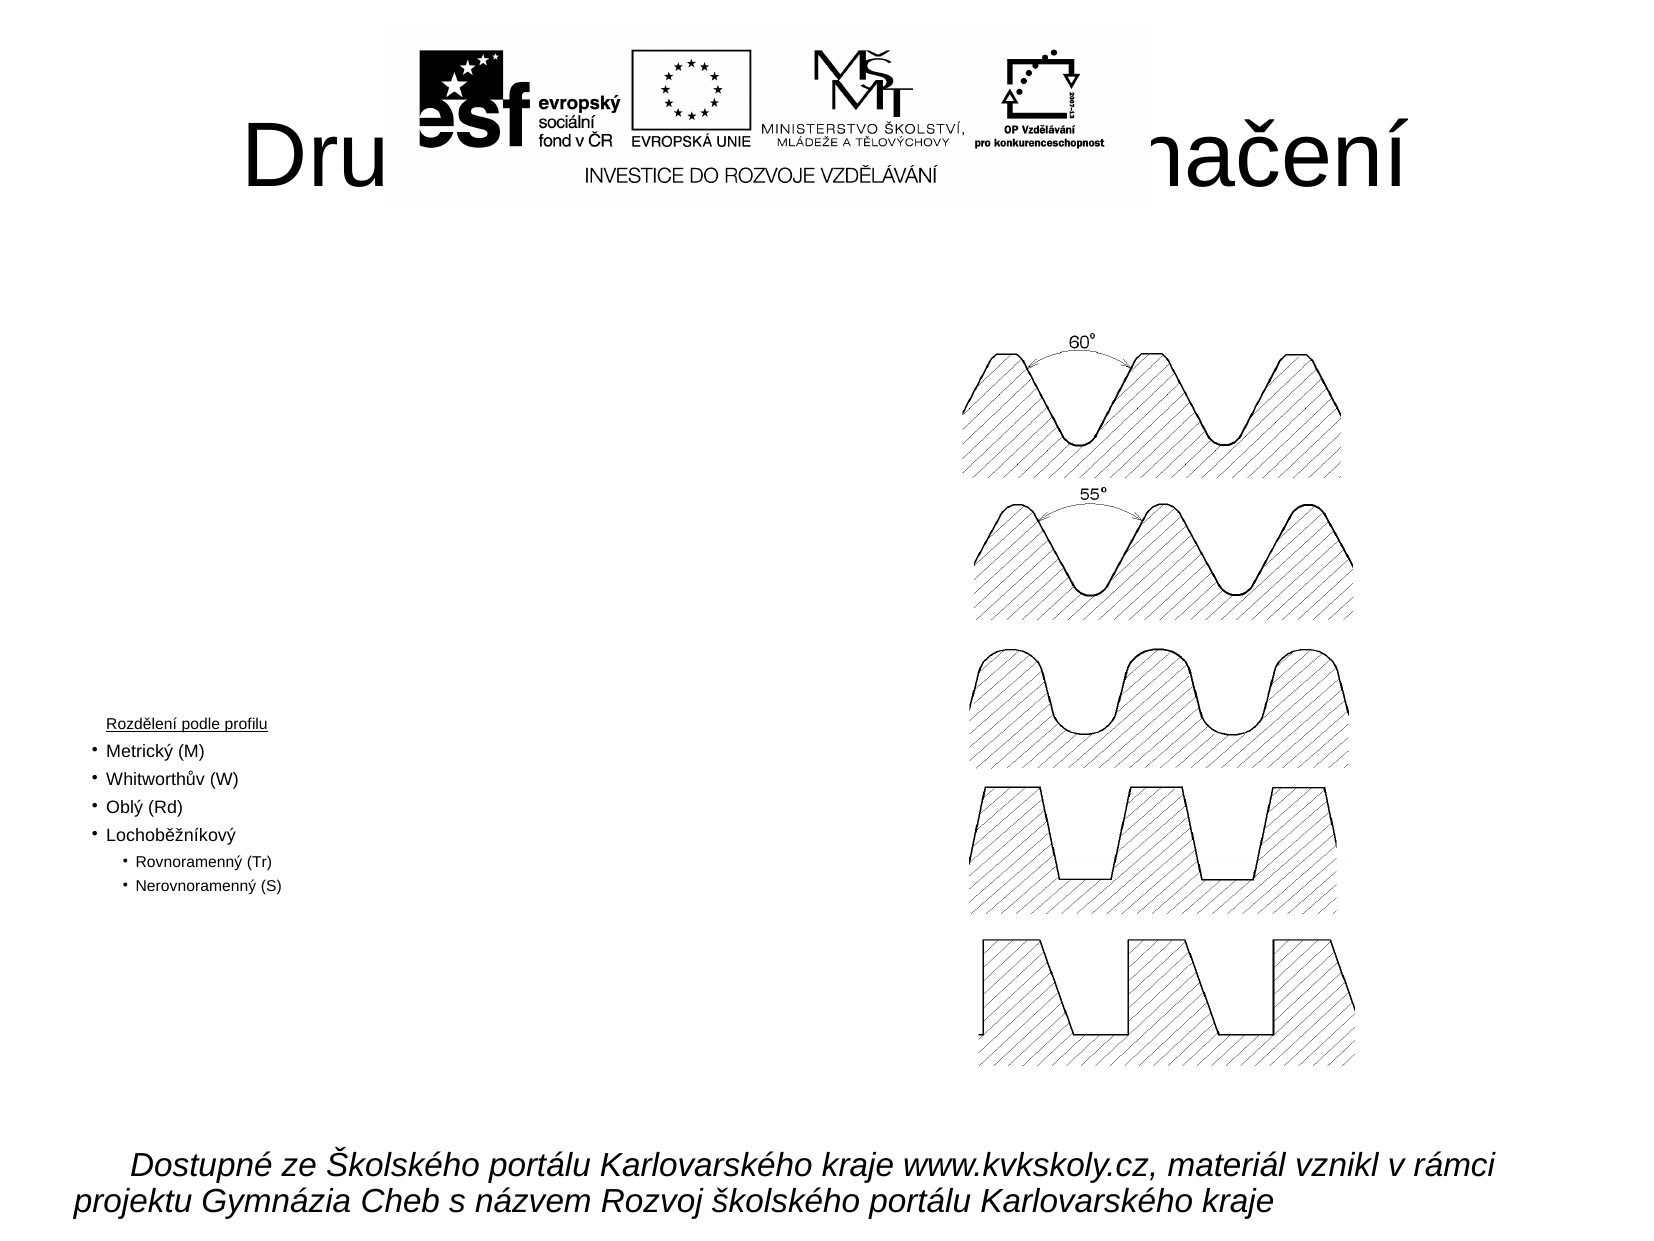

# Druhy závitů a jejich značení
Rozdělení podle profilu
Metrický (M)
Whitworthův (W)
Oblý (Rd)
Lochoběžníkový
Rovnoramenný (Tr)
Nerovnoramenný (S)
	Dostupné ze Školského portálu Karlovarského kraje www.kvkskoly.cz, materiál vznikl v rámci projektu Gymnázia Cheb s názvem Rozvoj školského portálu Karlovarského kraje